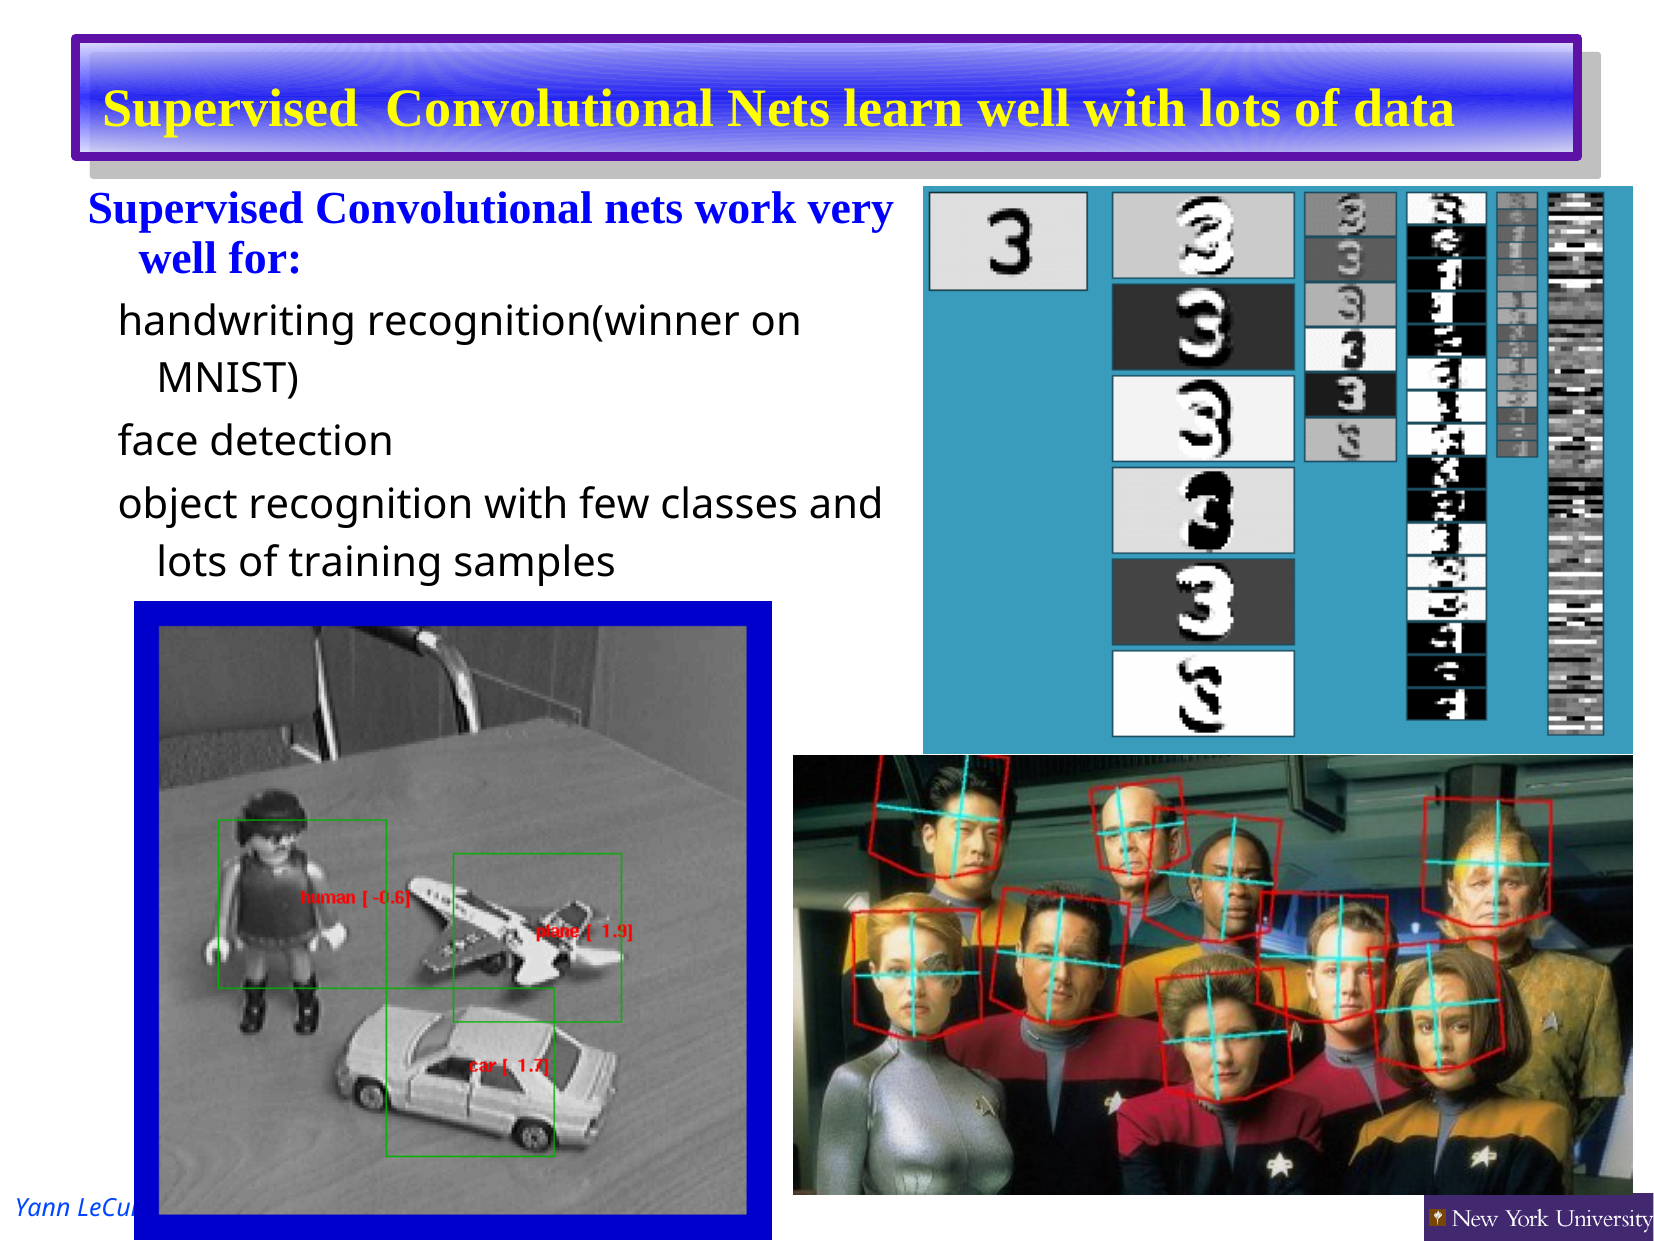

# Supervised Convolutional Nets learn well with lots of data
Supervised Convolutional nets work very well for:
handwriting recognition(winner on MNIST)
face detection
object recognition with few classes and lots of training samples